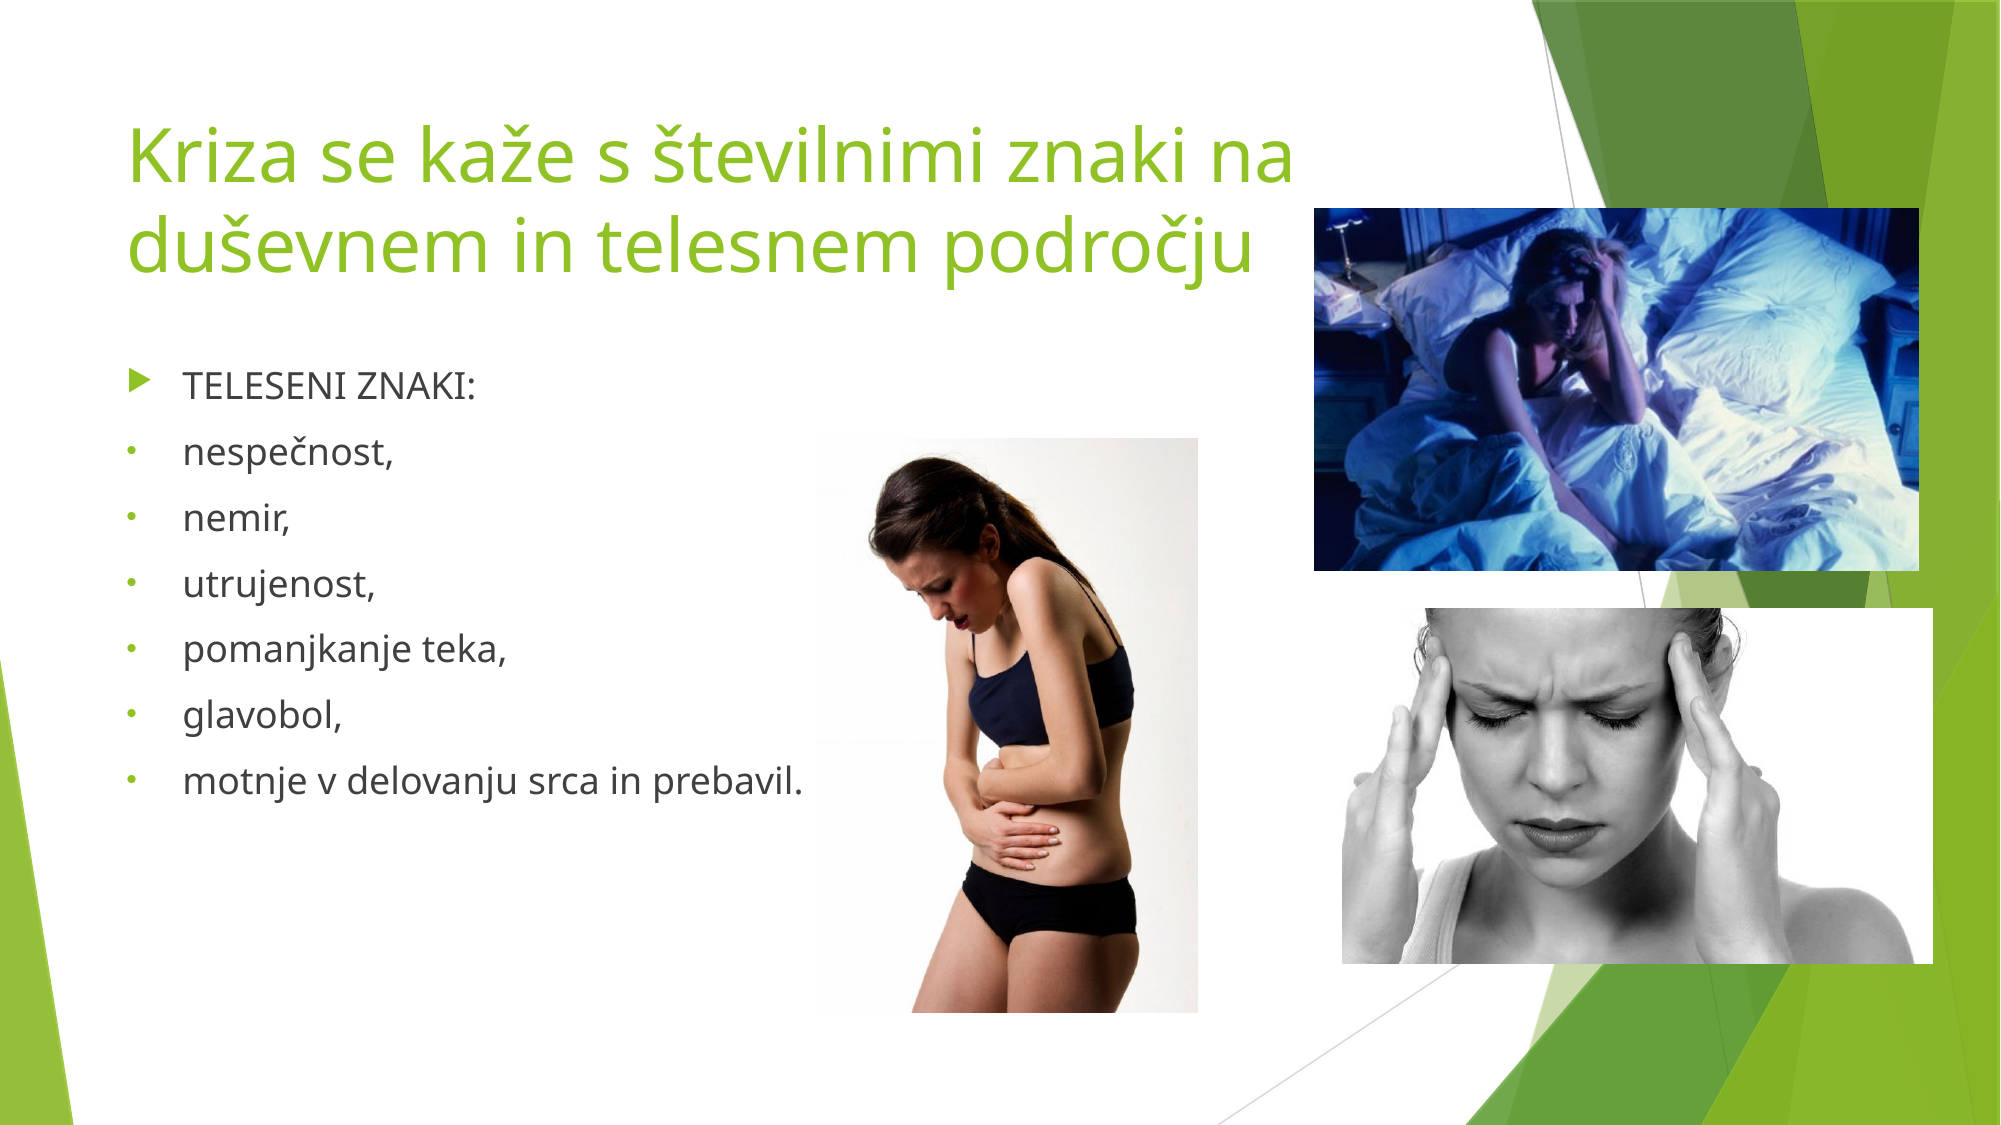

# Kriza se kaže s številnimi znaki na duševnem in telesnem področju
TELESENI ZNAKI:
nespečnost,
nemir,
utrujenost,
pomanjkanje teka,
glavobol,
motnje v delovanju srca in prebavil.